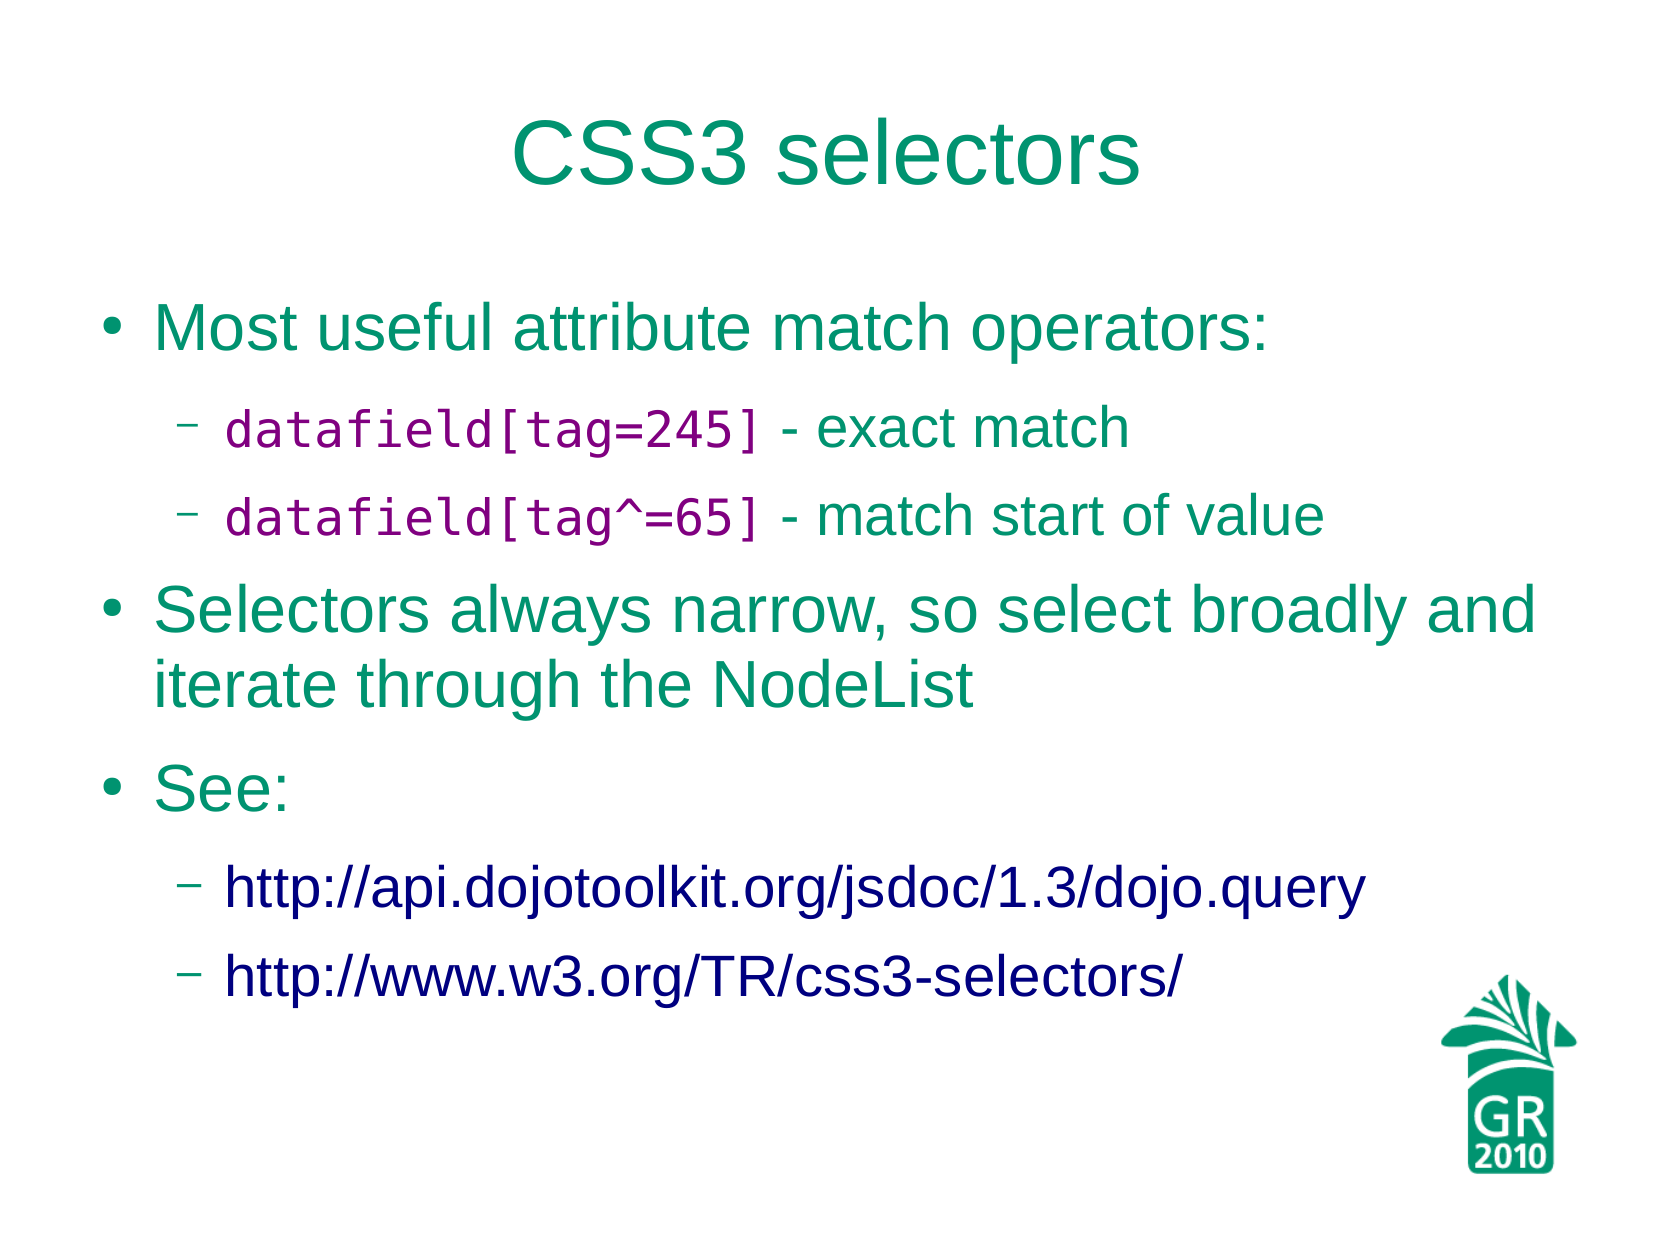

# CSS3 selectors
Most useful attribute match operators:
datafield[tag=245] - exact match
datafield[tag^=65] - match start of value
Selectors always narrow, so select broadly and iterate through the NodeList
See:
http://api.dojotoolkit.org/jsdoc/1.3/dojo.query
http://www.w3.org/TR/css3-selectors/